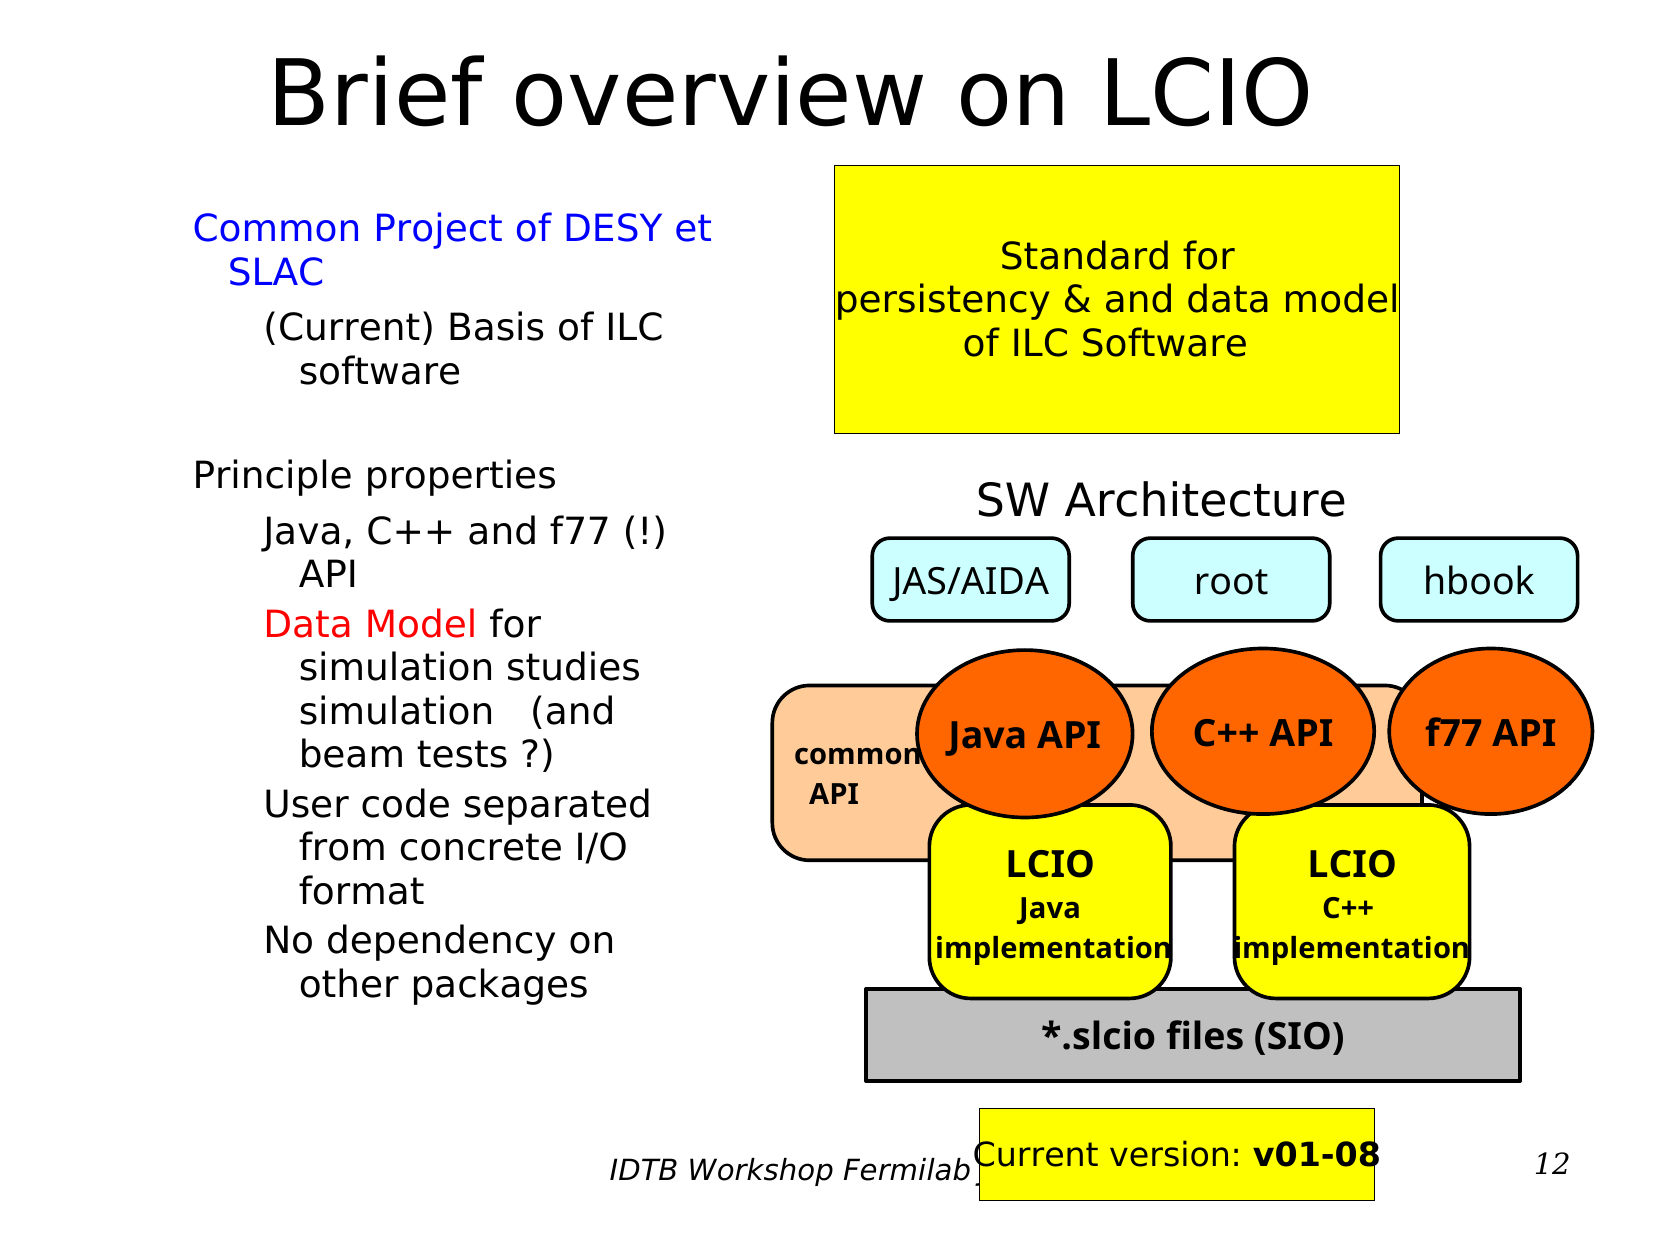

# Brief overview on LCIO
Common Project of DESY et SLAC
(Current) Basis of ILC software
Principle properties
Java, C++ and f77 (!) API
Data Model for simulation studies simulation (and beam tests ?)
User code separated from concrete I/O format
No dependency on other packages
Standard for
persistency & and data model
of ILC Software
SW Architecture
JAS/AIDA
root
hbook
C++ API
f77 API
Java API
common
 API
LCIO
Java
 implementation
LCIO
C++
implementation
*.slcio files (SIO)
Current version: v01-08
12
ILC Detector Testbeam Workshop Jan. 07